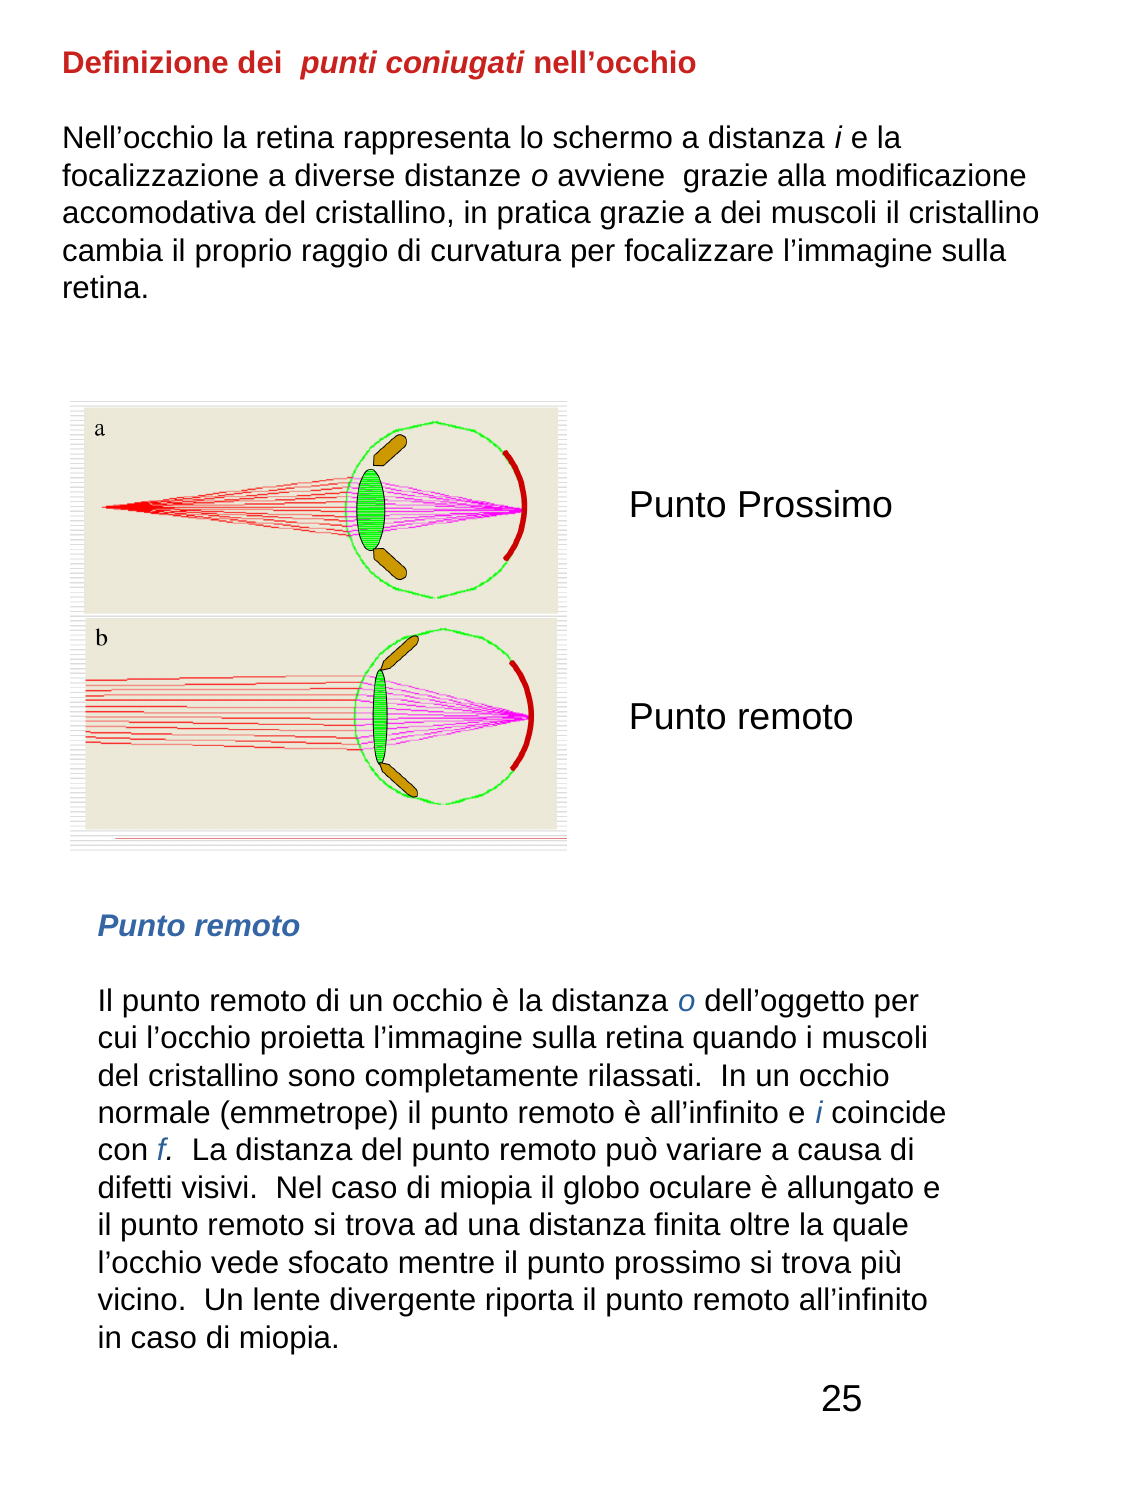

Definizione dei punti coniugati nell’occhio
Nell’occhio la retina rappresenta lo schermo a distanza i e la focalizzazione a diverse distanze o avviene grazie alla modificazione accomodativa del cristallino, in pratica grazie a dei muscoli il cristallino cambia il proprio raggio di curvatura per focalizzare l’immagine sulla retina.
Punto Prossimo
Punto remoto
Punto remoto
Il punto remoto di un occhio è la distanza o dell’oggetto per cui l’occhio proietta l’immagine sulla retina quando i muscoli del cristallino sono completamente rilassati. In un occhio normale (emmetrope) il punto remoto è all’infinito e i coincide con f. La distanza del punto remoto può variare a causa di difetti visivi. Nel caso di miopia il globo oculare è allungato e il punto remoto si trova ad una distanza finita oltre la quale l’occhio vede sfocato mentre il punto prossimo si trova più vicino. Un lente divergente riporta il punto remoto all’infinito in caso di miopia.
P19 Onde Ottica
25